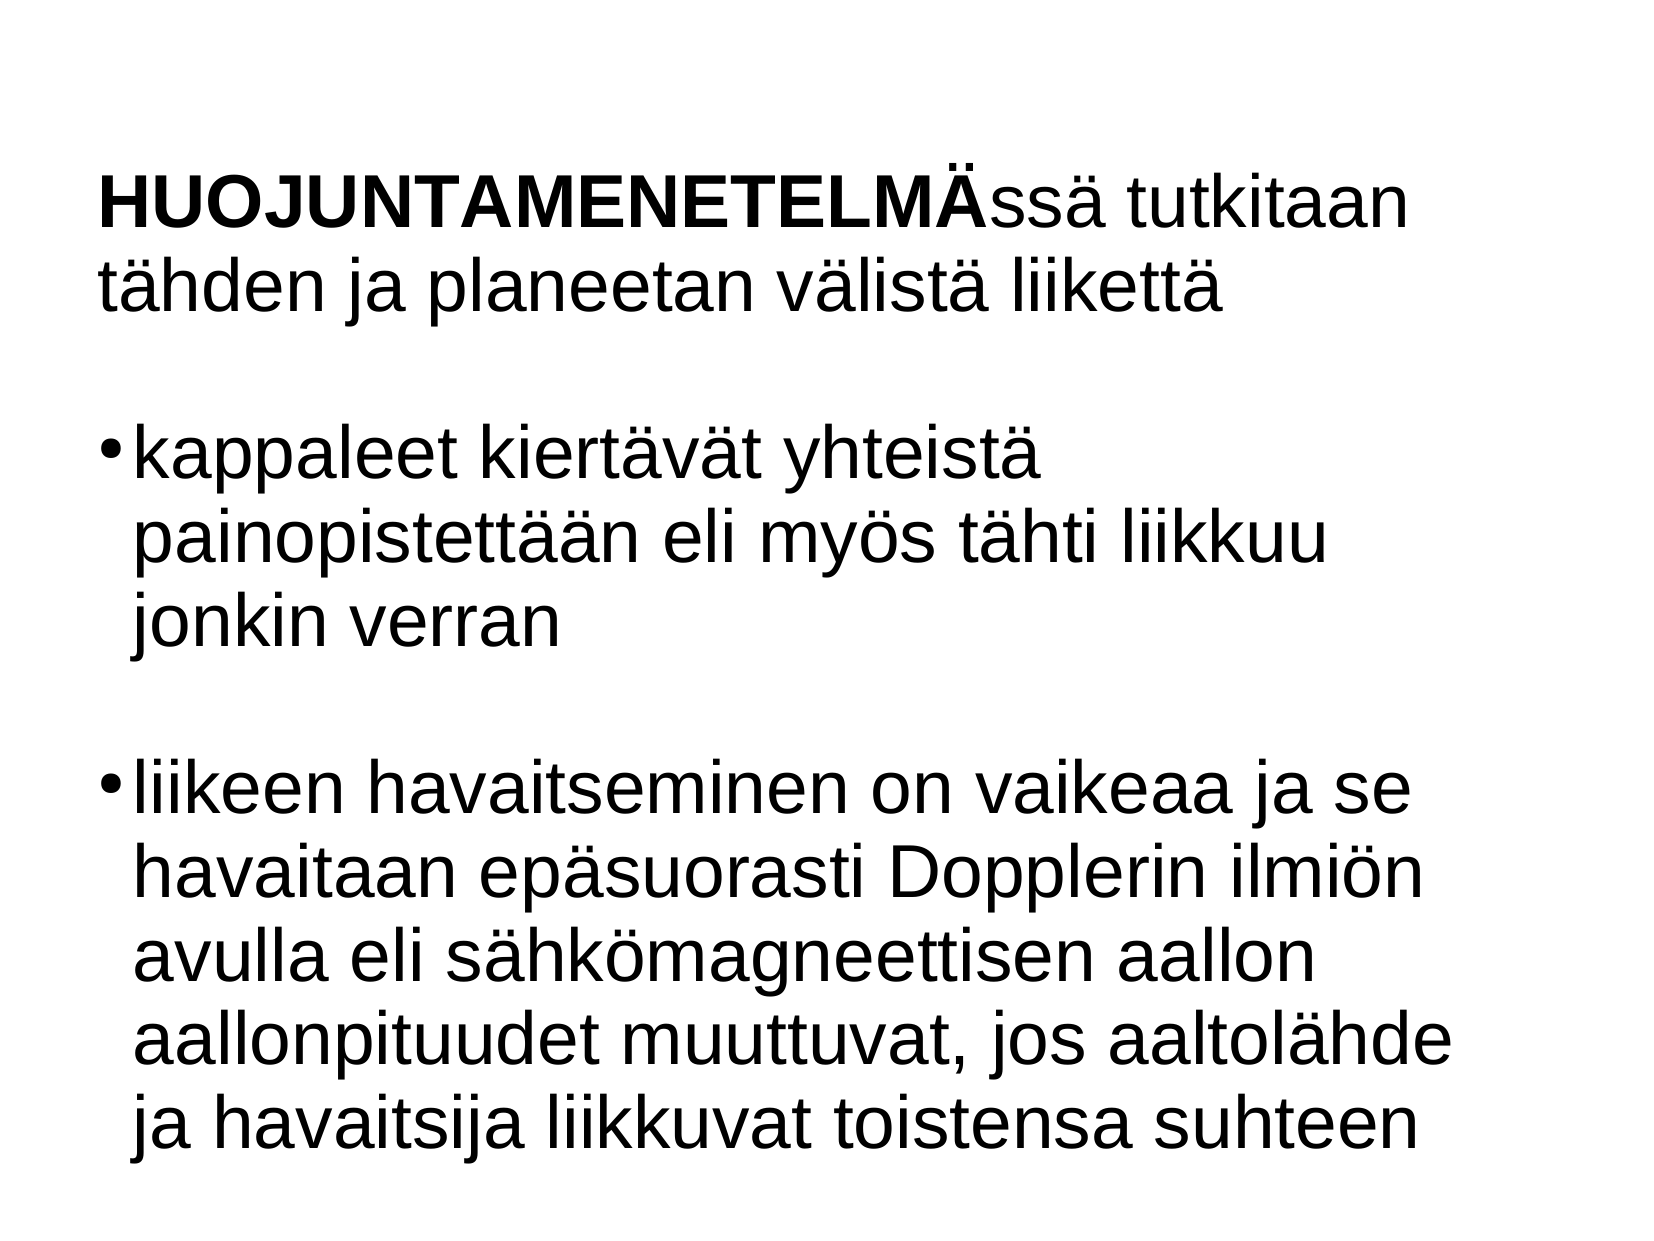

HUOJUNTAMENETELMÄssä tutkitaan tähden ja planeetan välistä liikettä
kappaleet kiertävät yhteistä painopistettään eli myös tähti liikkuu jonkin verran
liikeen havaitseminen on vaikeaa ja se havaitaan epäsuorasti Dopplerin ilmiön avulla eli sähkömagneettisen aallon aallonpituudet muuttuvat, jos aaltolähde ja havaitsija liikkuvat toistensa suhteen